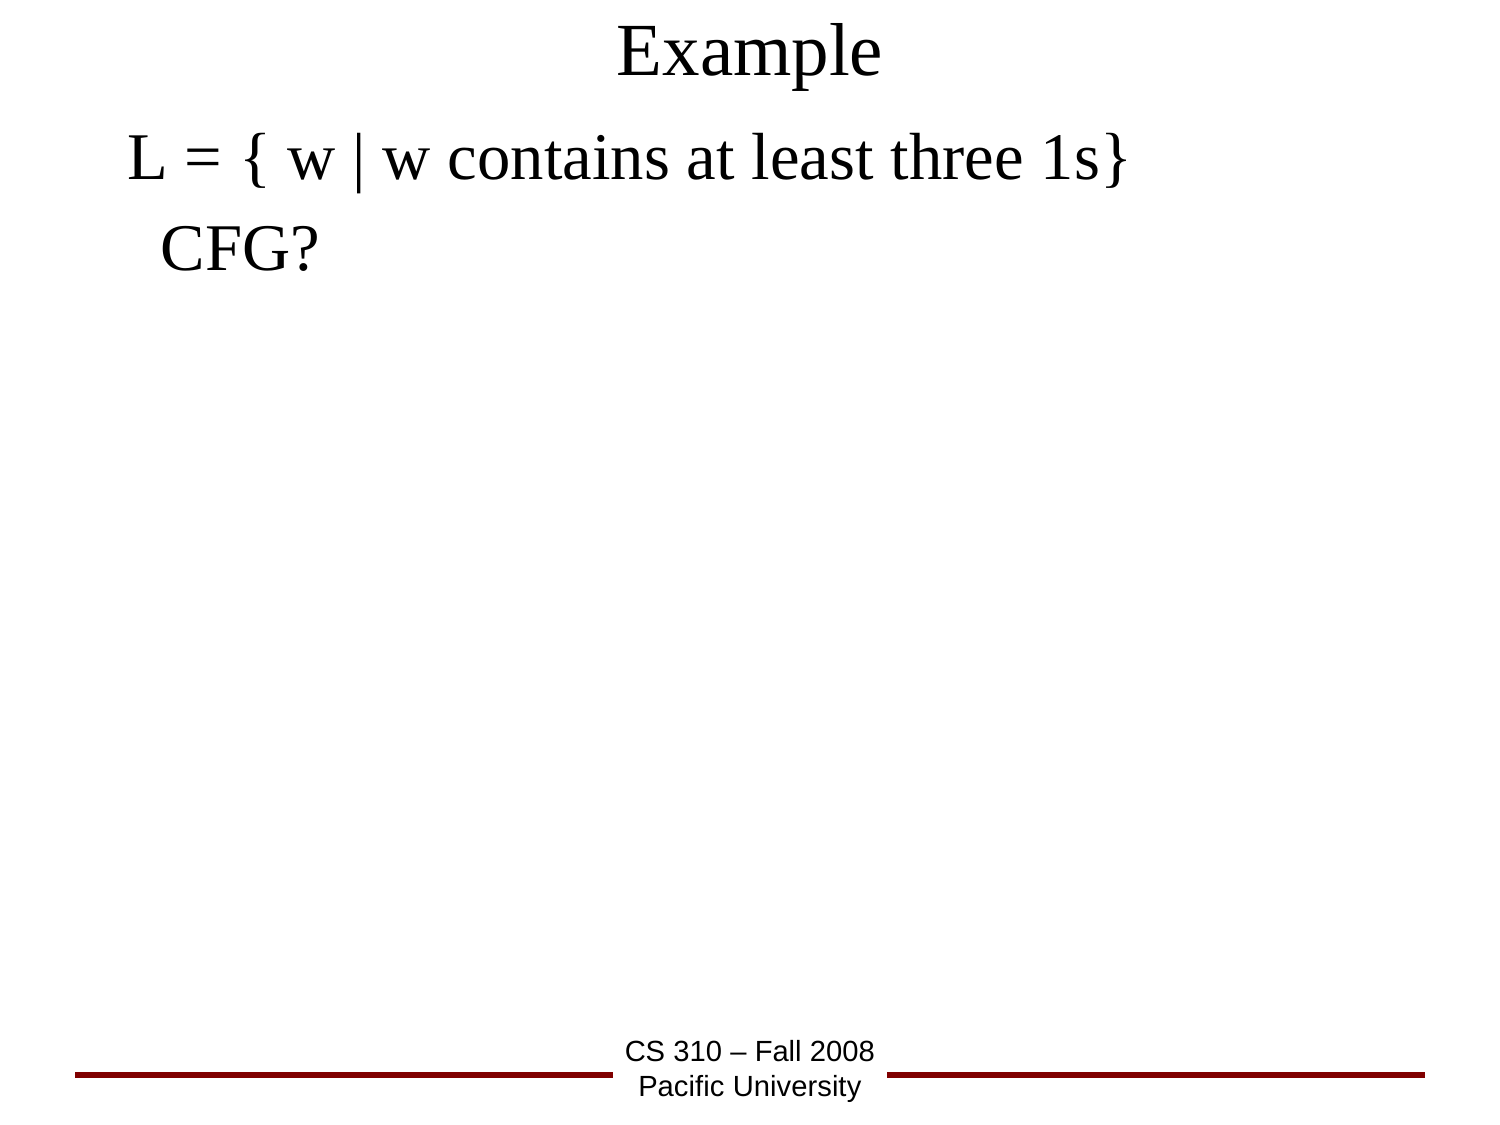

# Example
L = { w | w contains at least three 1s}
 CFG?